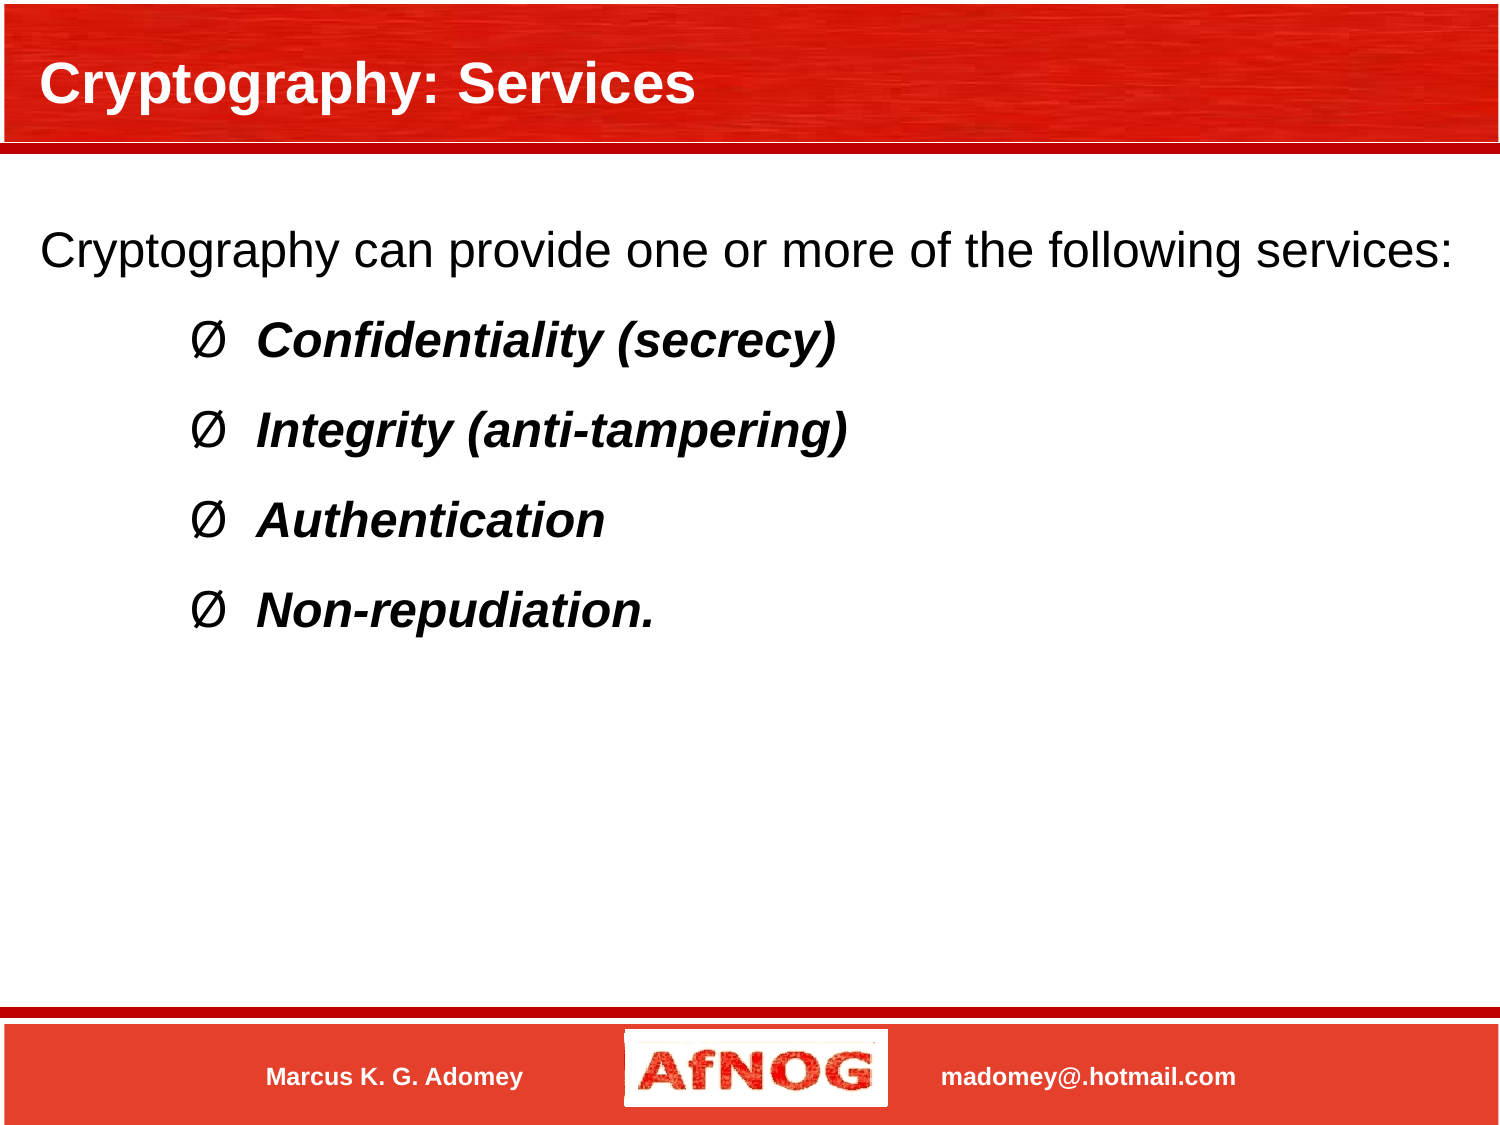

Cryptography: Services
Cryptography can provide one or more of the following services:
Confidentiality (secrecy)
Integrity (anti-tampering)
Authentication
Non-repudiation.